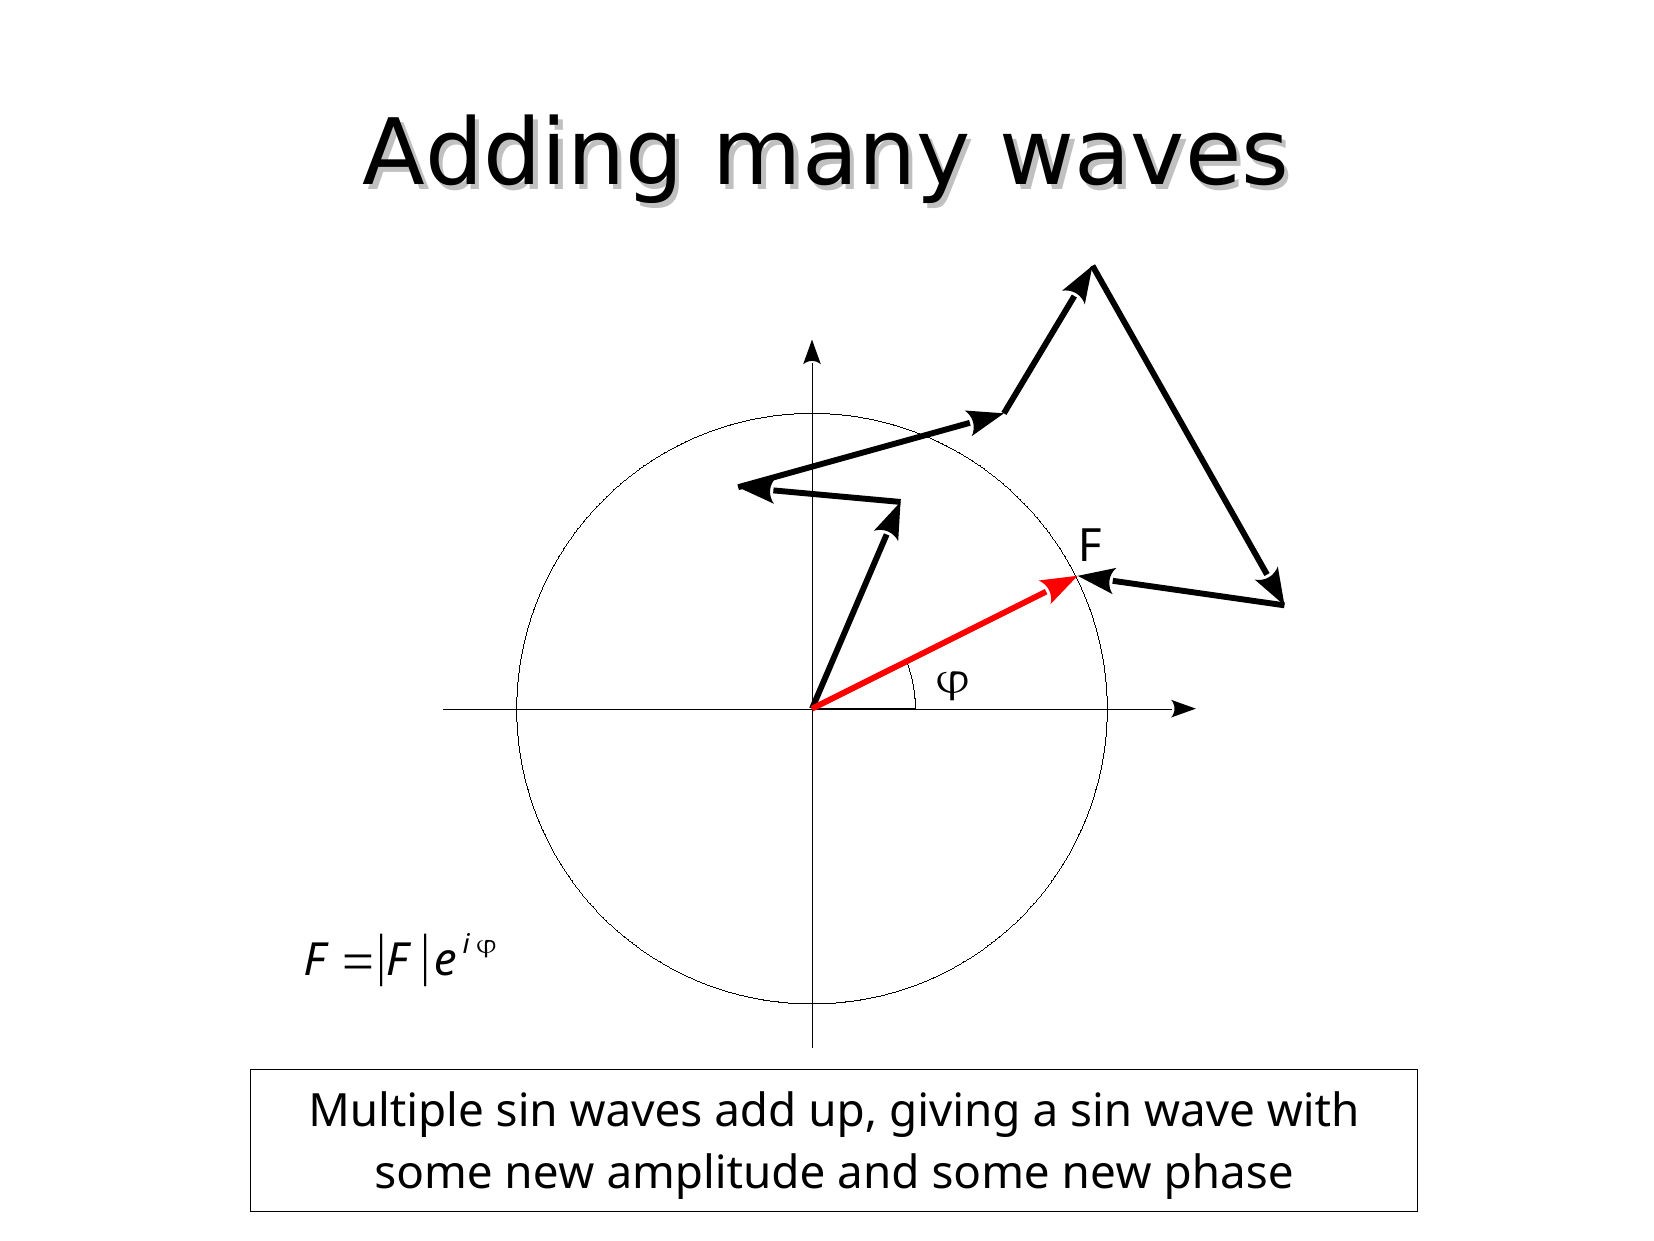

# Adding many waves
F
Multiple sin waves add up, giving a sin wave with some new amplitude and some new phase